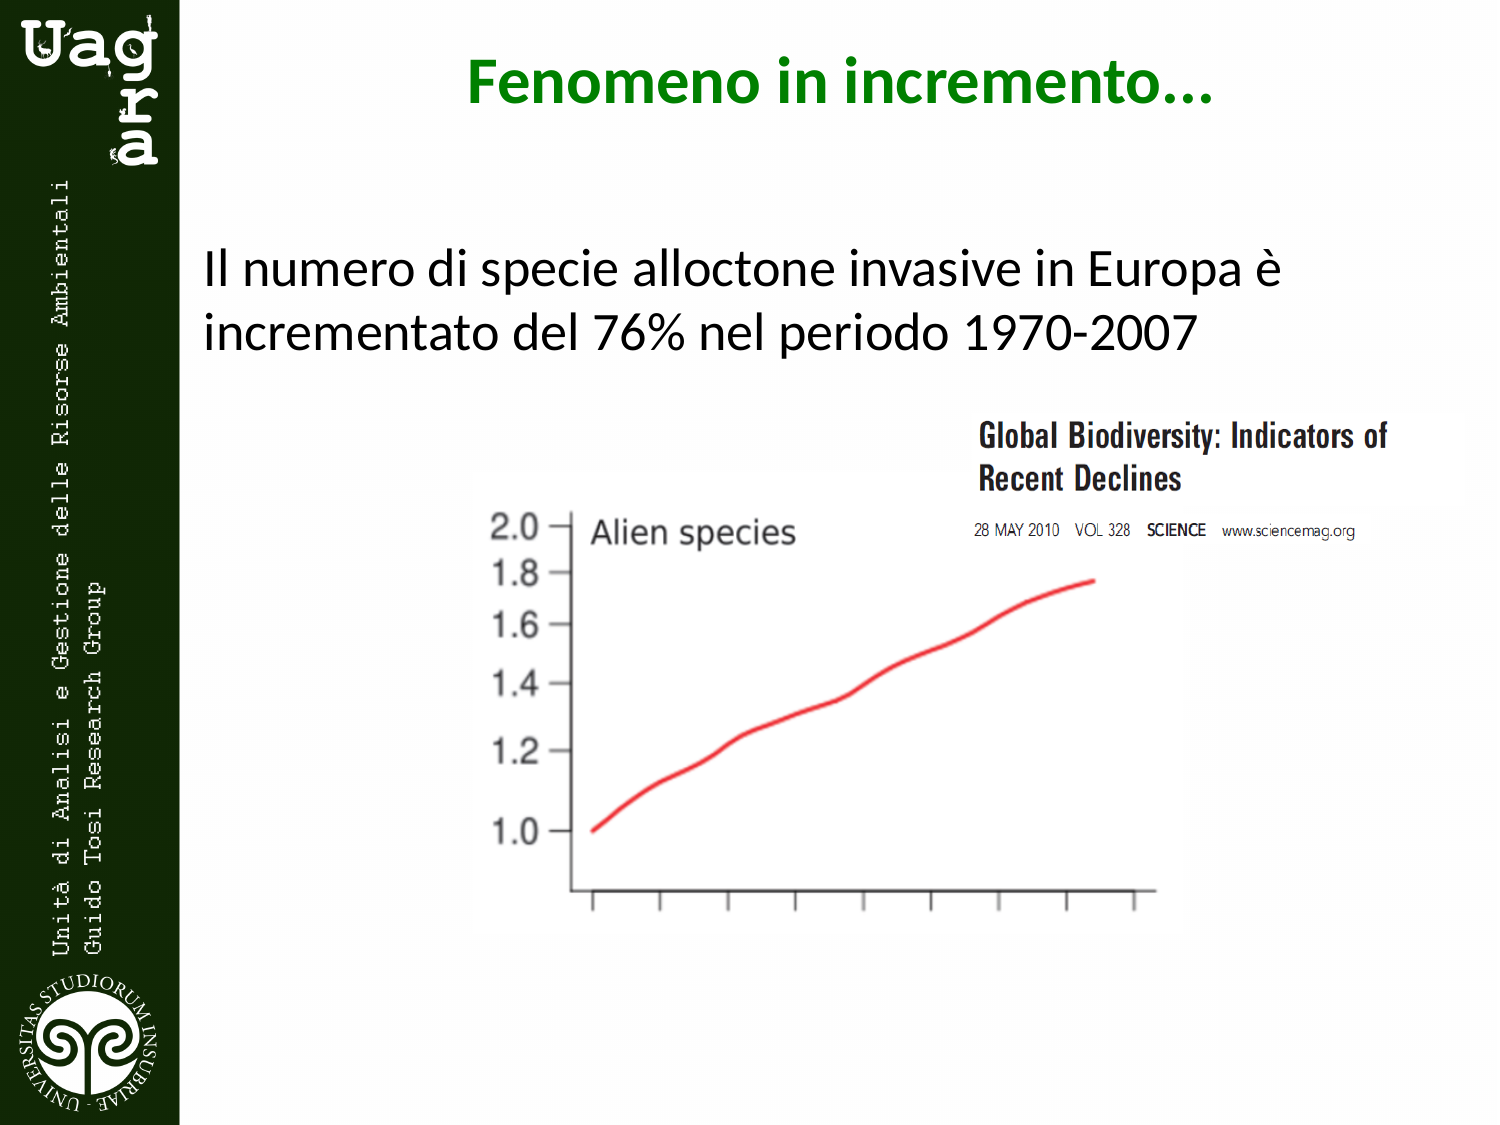

Fenomeno in incremento...
Il numero di specie alloctone invasive in Europa è incrementato del 76% nel periodo 1970-2007